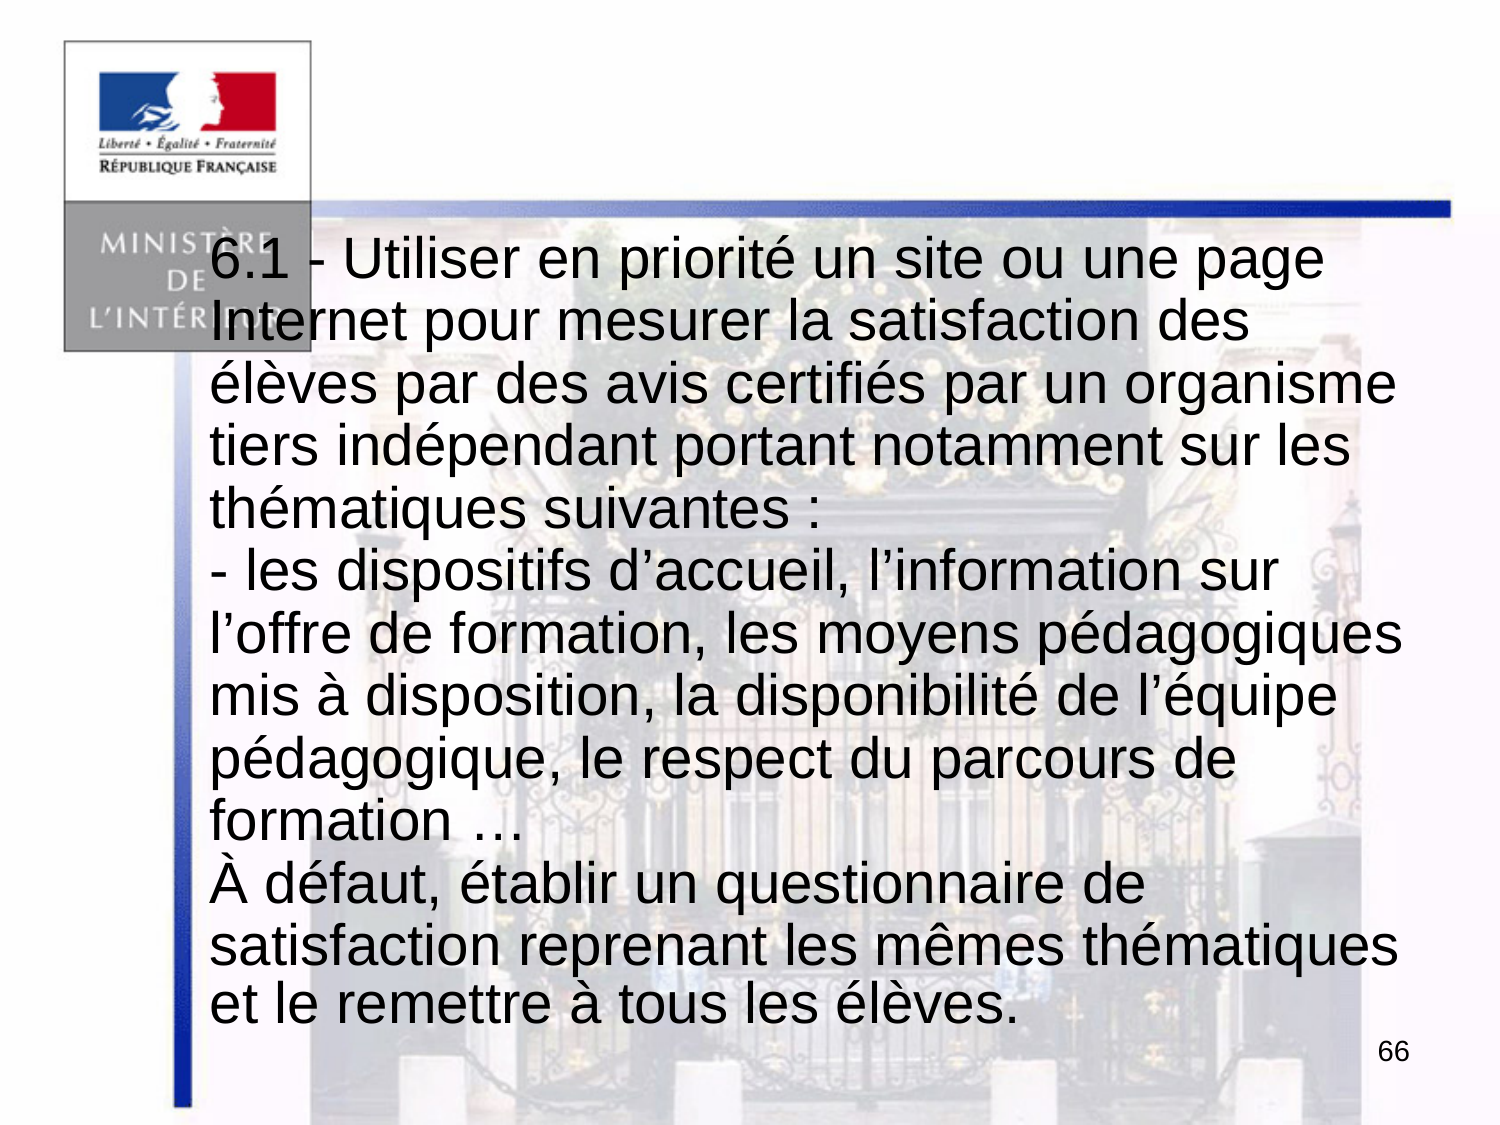

# 6.1 - Utiliser en priorité un site ou une page Internet pour mesurer la satisfaction des élèves par des avis certifiés par un organisme tiers indépendant portant notamment sur les thématiques suivantes : - les dispositifs d’accueil, l’information sur l’offre de formation, les moyens pédagogiques mis à disposition, la disponibilité de l’équipe pédagogique, le respect du parcours de formation … À défaut, établir un questionnaire de satisfaction reprenant les mêmes thématiques et le remettre à tous les élèves.